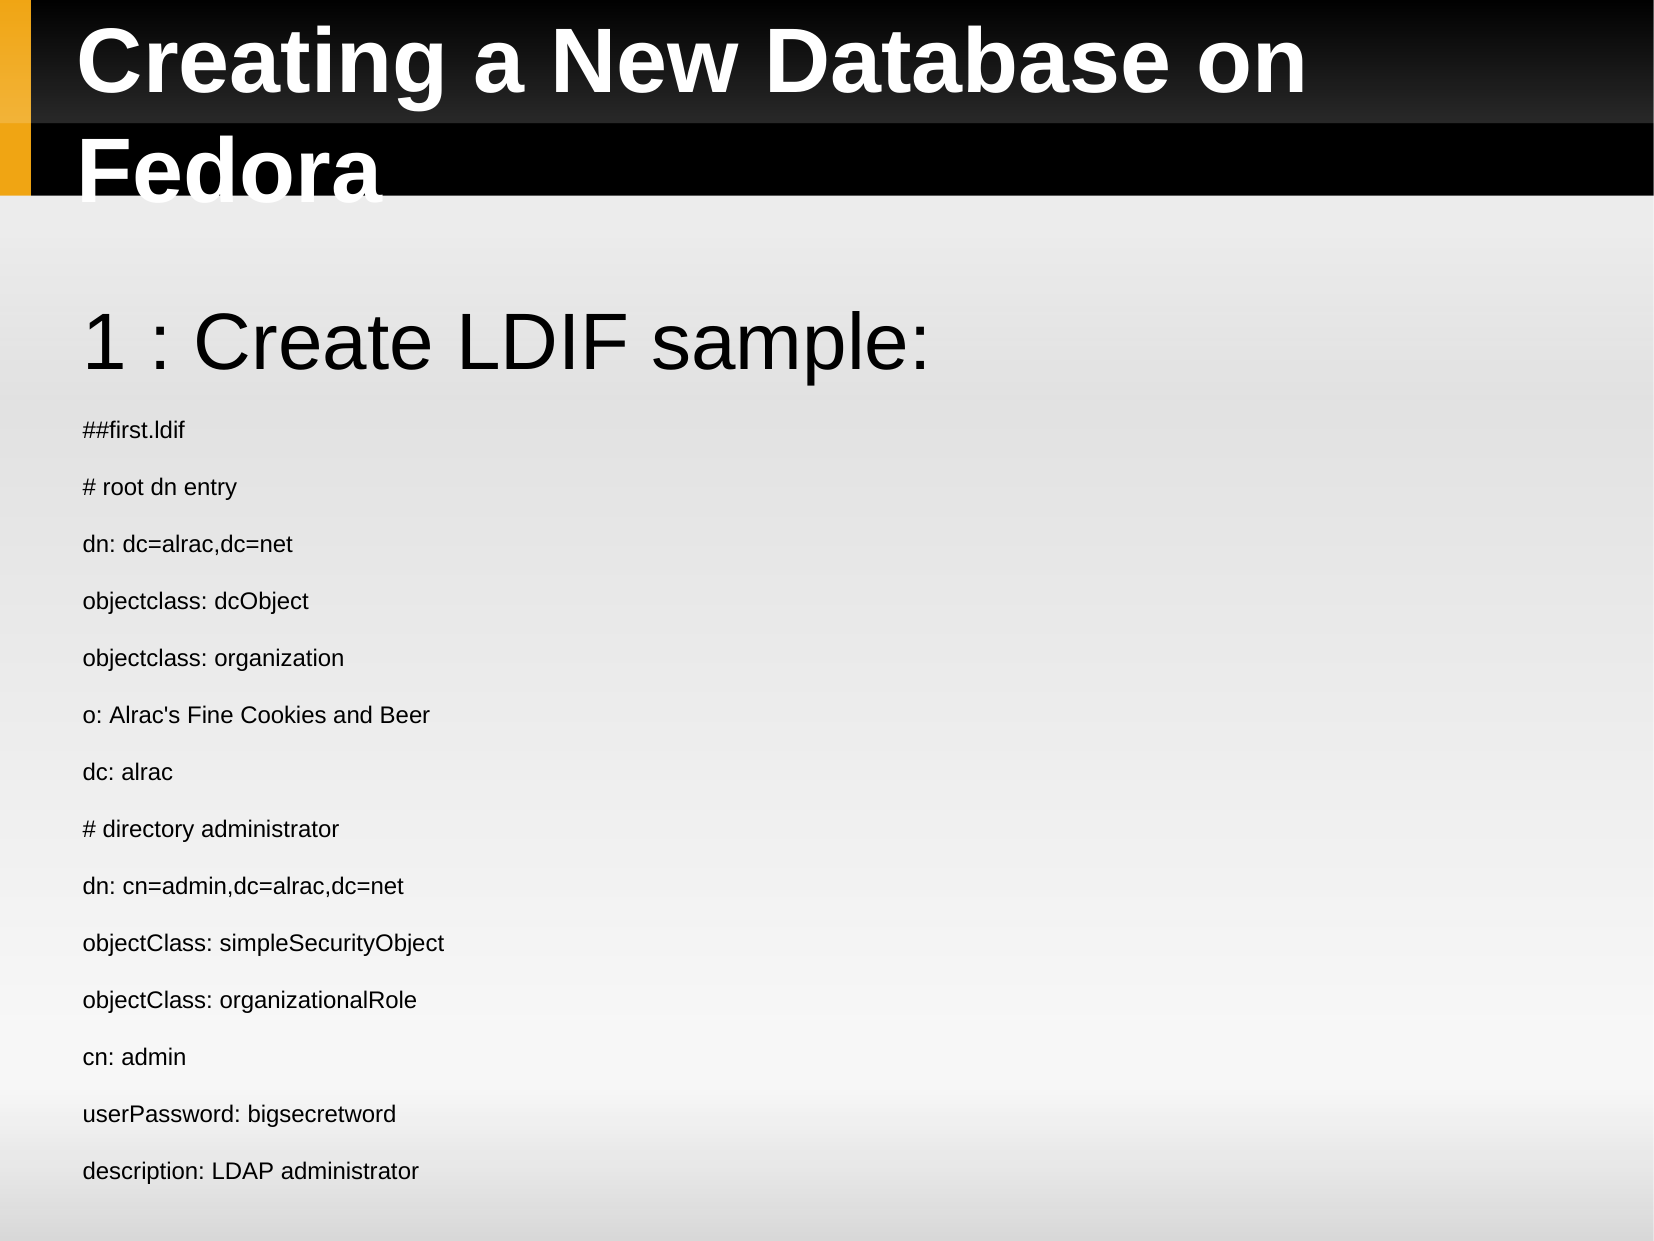

# Creating a New Database on Fedora
1 : Create LDIF sample:
##first.ldif
# root dn entry
dn: dc=alrac,dc=net
objectclass: dcObject
objectclass: organization
o: Alrac's Fine Cookies and Beer
dc: alrac
# directory administrator
dn: cn=admin,dc=alrac,dc=net
objectClass: simpleSecurityObject
objectClass: organizationalRole
cn: admin
userPassword: bigsecretword
description: LDAP administrator